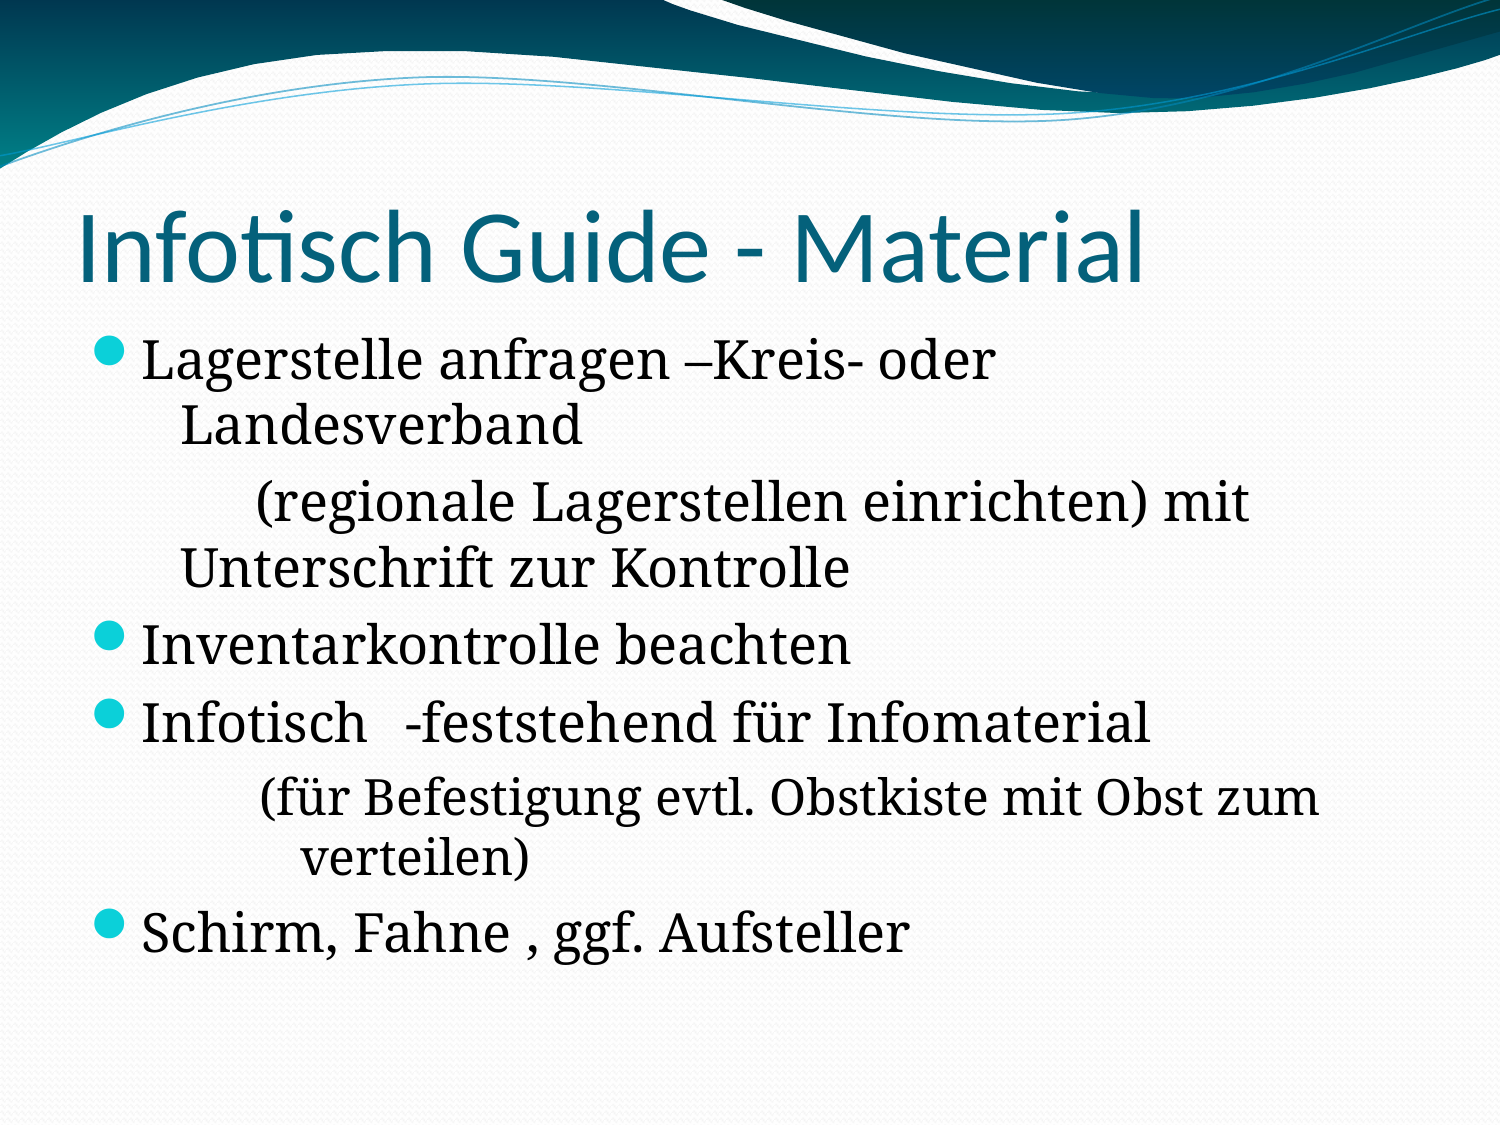

# Infotisch Guide - Material
Lagerstelle anfragen –Kreis- oder Landesverband
	(regionale Lagerstellen einrichten) mit Unterschrift zur Kontrolle
Inventarkontrolle beachten
Infotisch 	-feststehend für Infomaterial
(für Befestigung evtl. Obstkiste mit Obst zum verteilen)
Schirm, Fahne , ggf. Aufsteller